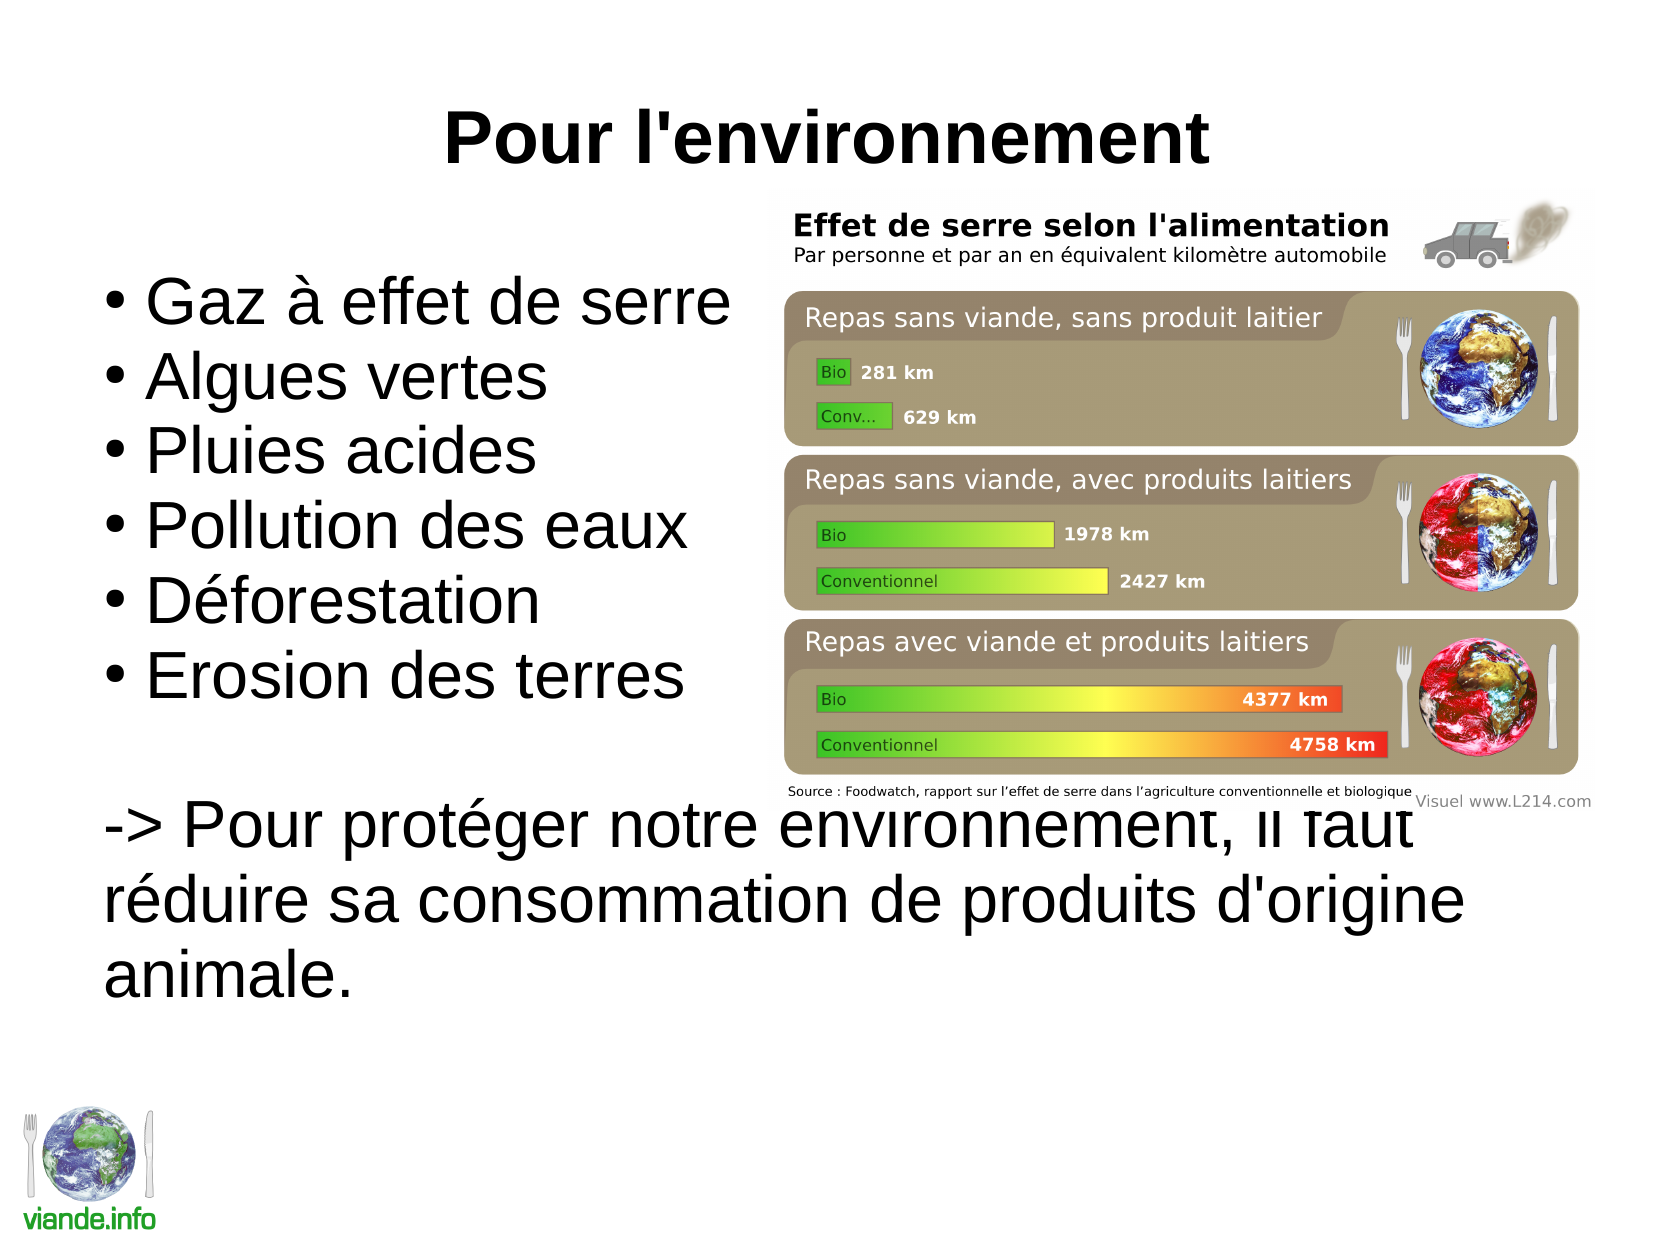

Pour l'environnement
 Gaz à effet de serre
 Algues vertes
 Pluies acides
 Pollution des eaux
 Déforestation
 Erosion des terres
-> Pour protéger notre environnement, il faut réduire sa consommation de produits d'origine animale.